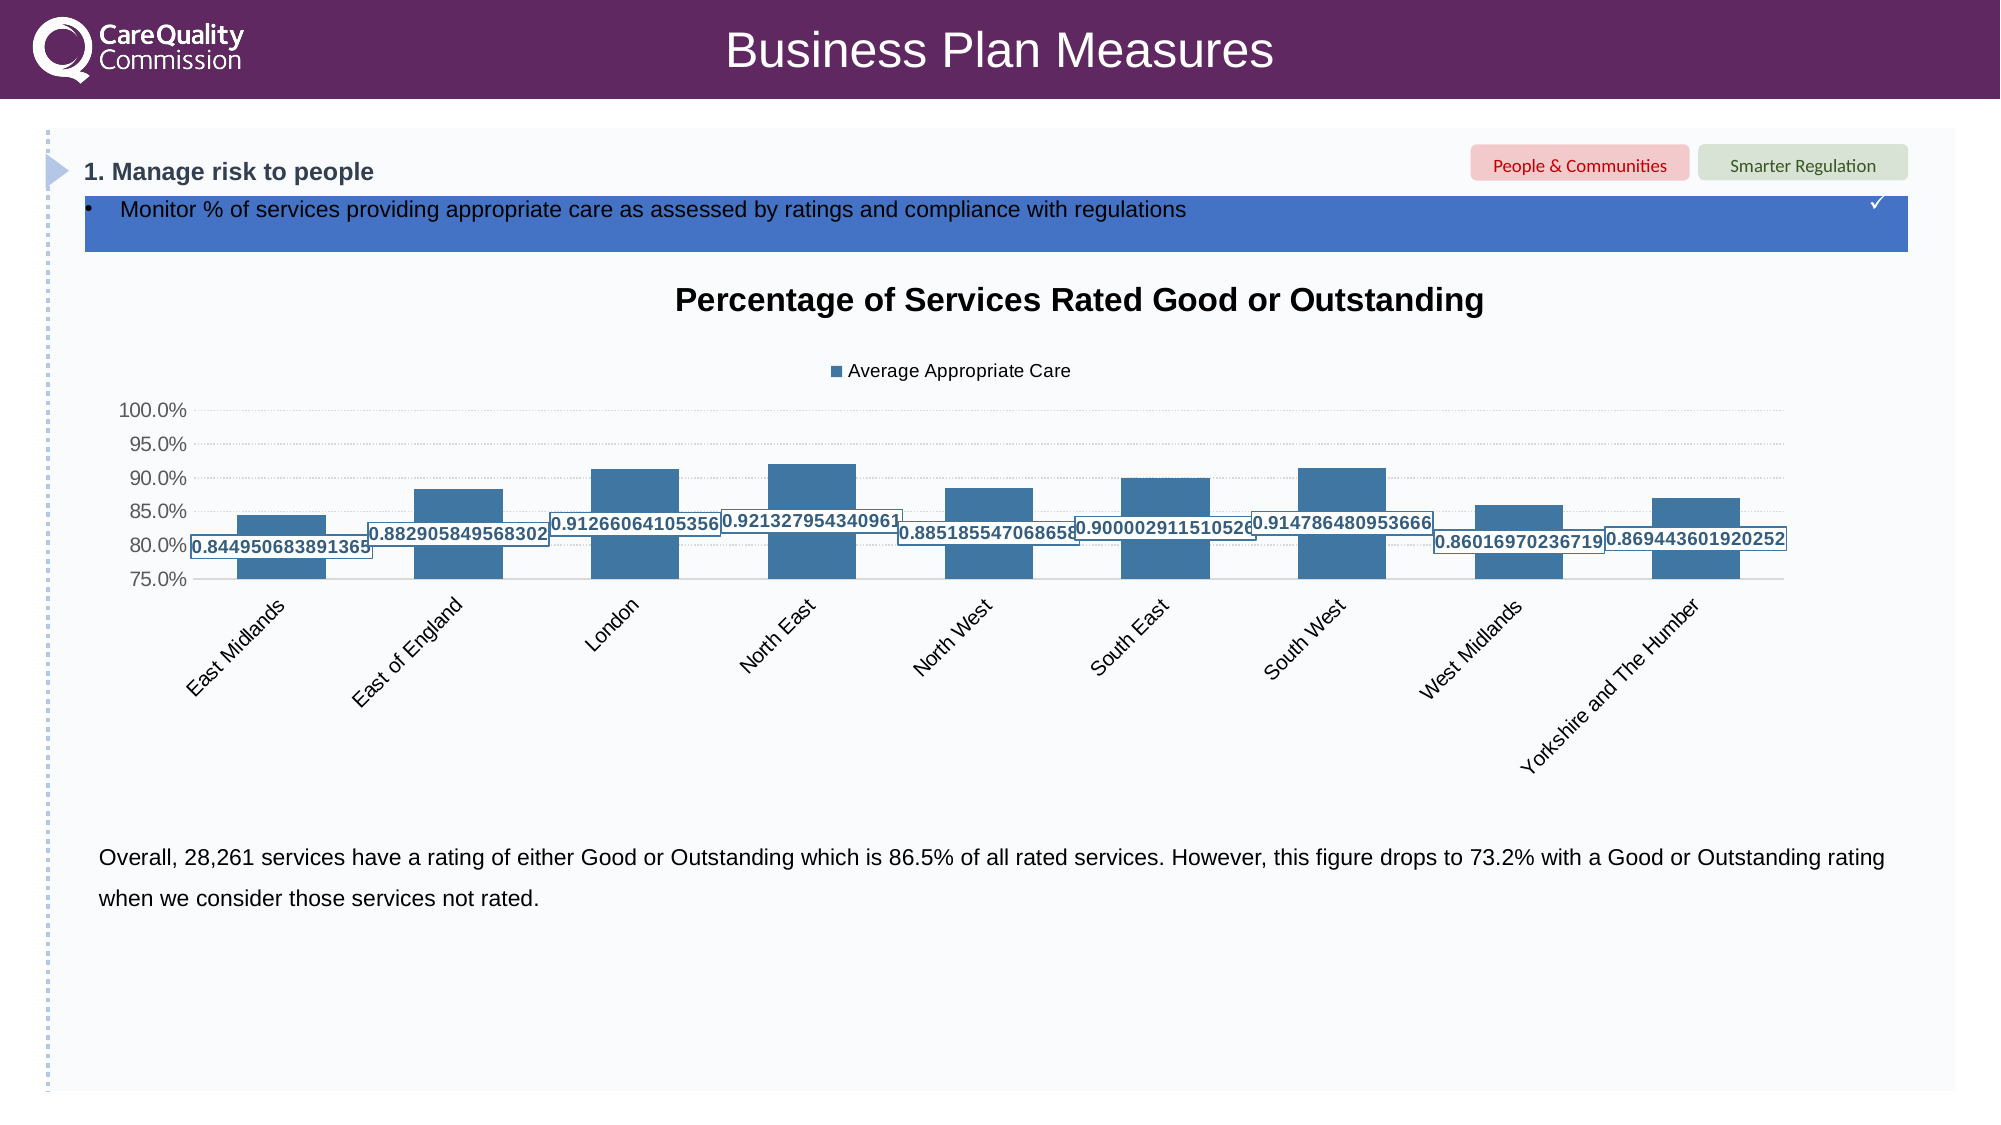

Business Plan Measures
Smarter Regulation
People & Communities
1. Manage risk to people
| Monitor % of services providing appropriate care as assessed by ratings and compliance with regulations |  |
| --- | --- |
### Chart: Percentage of Services Rated Good or Outstanding
| Category | Average Appropriate Care |
|---|---|
| East Midlands | 0.844950683891365 |
| East of England | 0.882905849568302 |
| London | 0.91266064105356 |
| North East | 0.921327954340961 |
| North West | 0.885185547068658 |
| South East | 0.900002911510526 |
| South West | 0.914786480953666 |
| West Midlands | 0.86016970236719 |
| Yorkshire and The Humber | 0.869443601920252 |Overall, 28,261 services have a rating of either Good or Outstanding which is 86.5% of all rated services. However, this figure drops to 73.2% with a Good or Outstanding rating when we consider those services not rated.